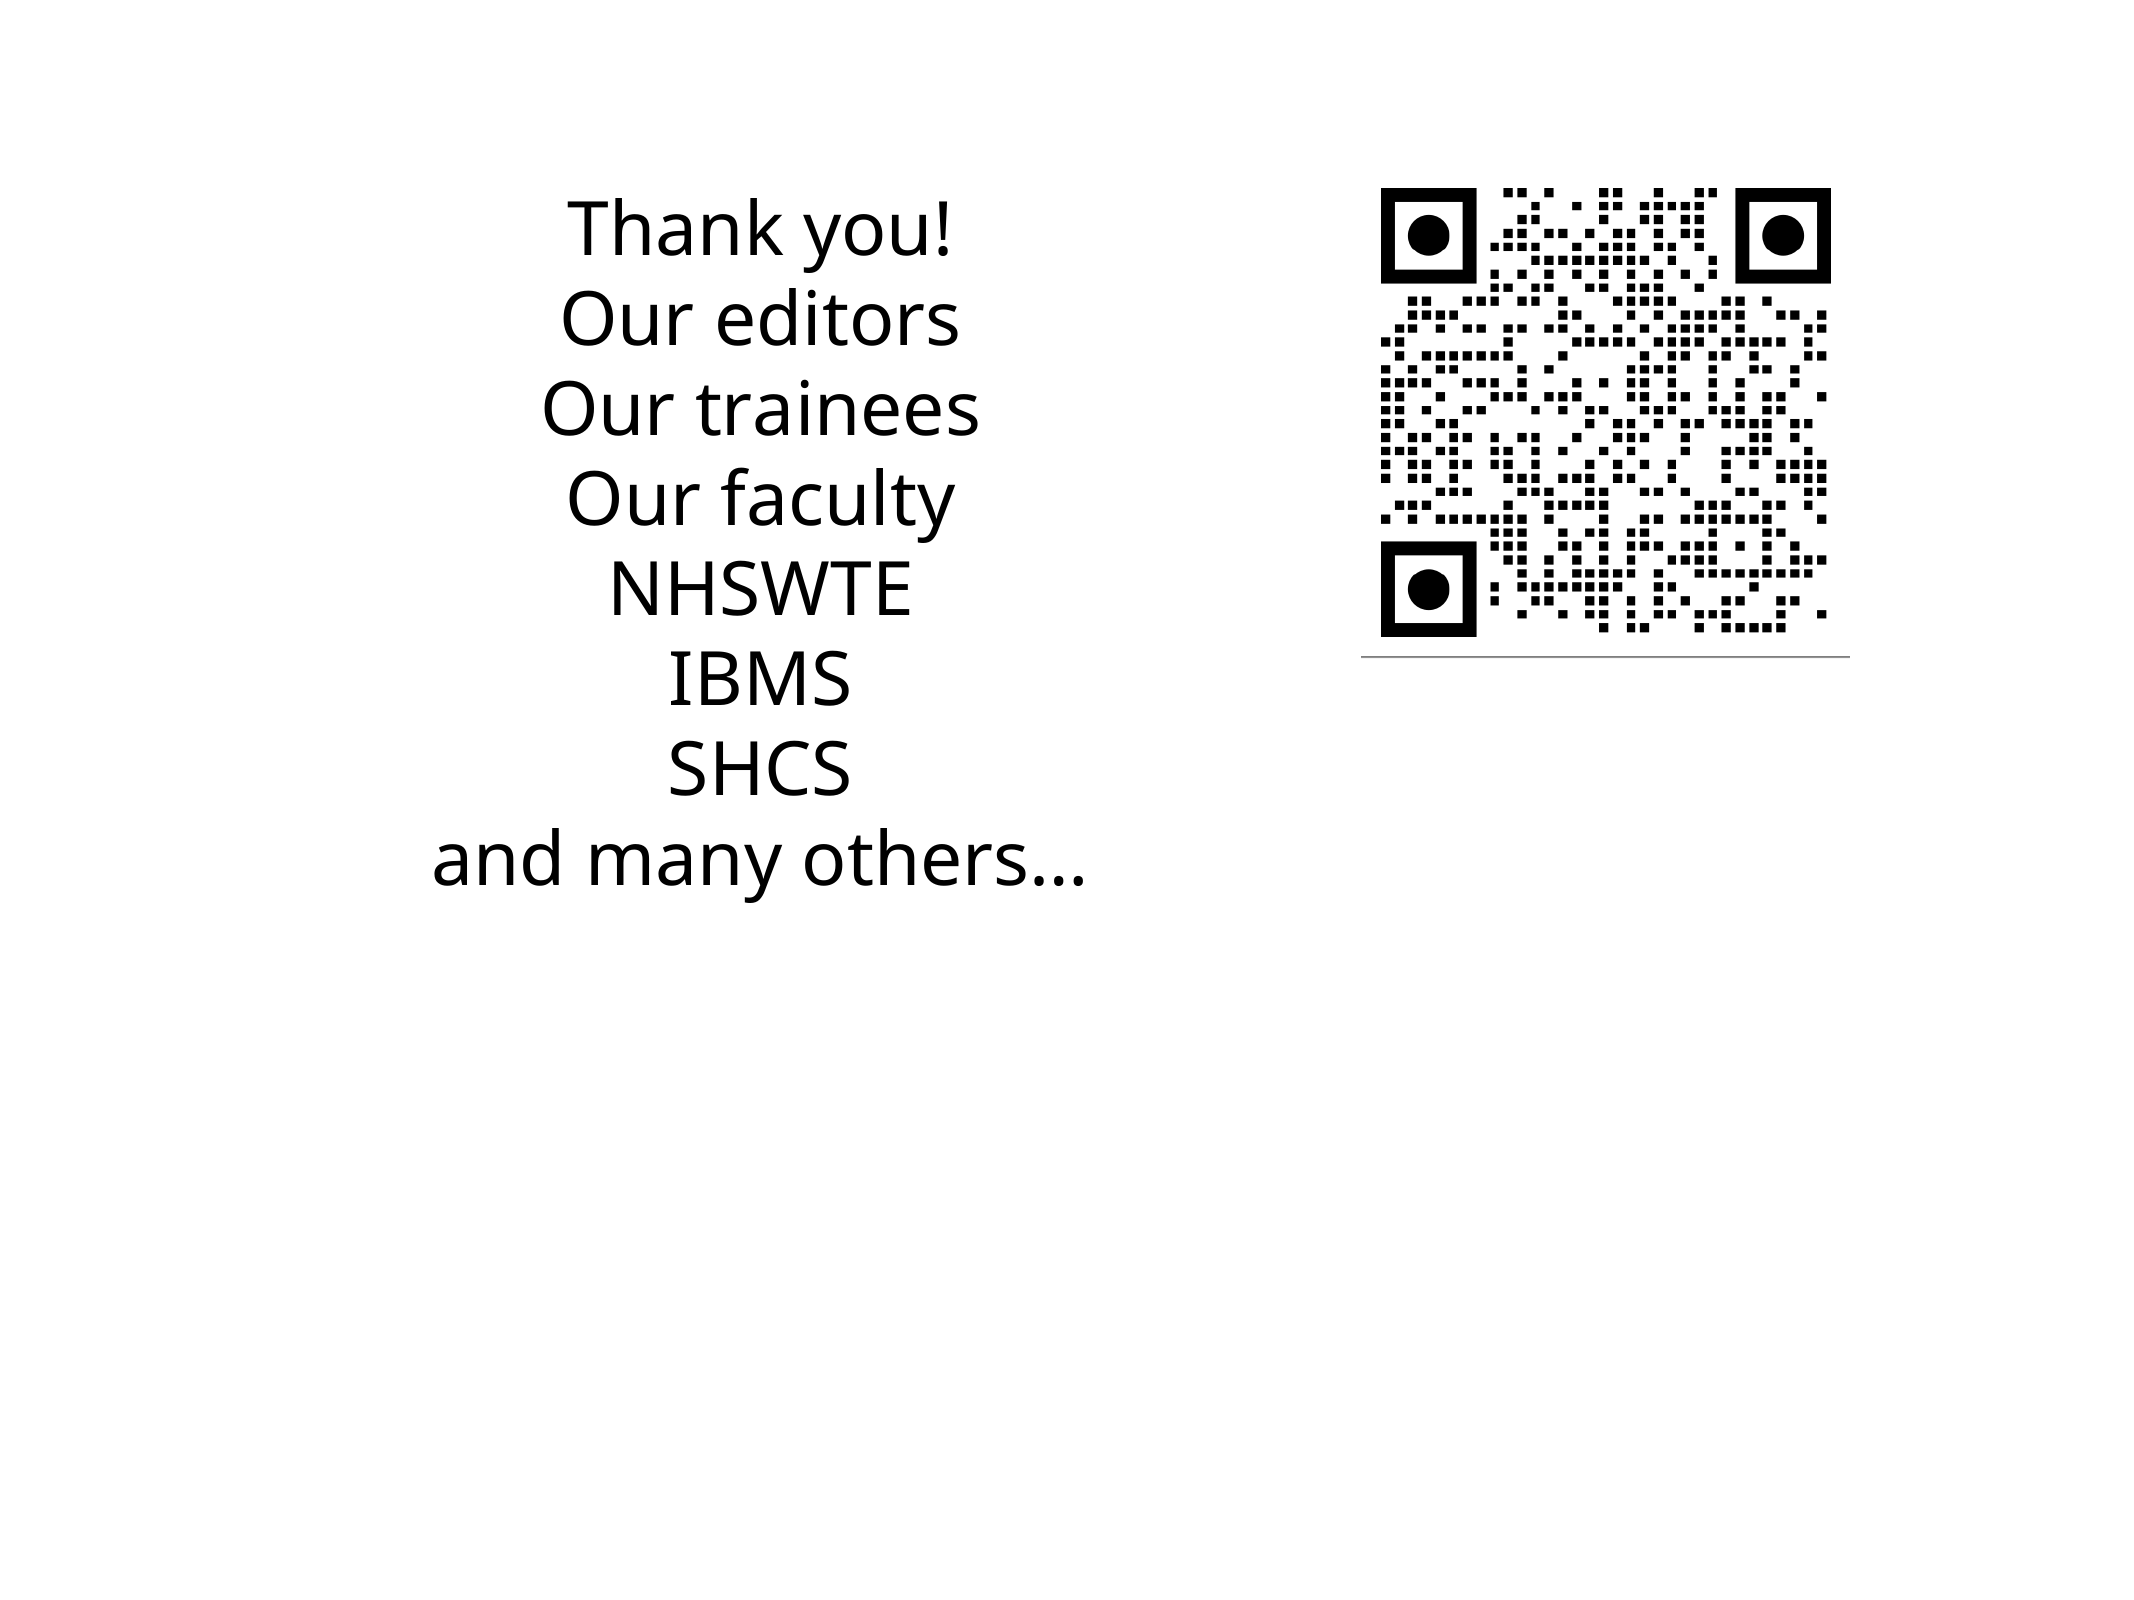

Thank you!
Our editors
Our trainees
Our faculty
NHSWTE
IBMS
SHCS
and many others…